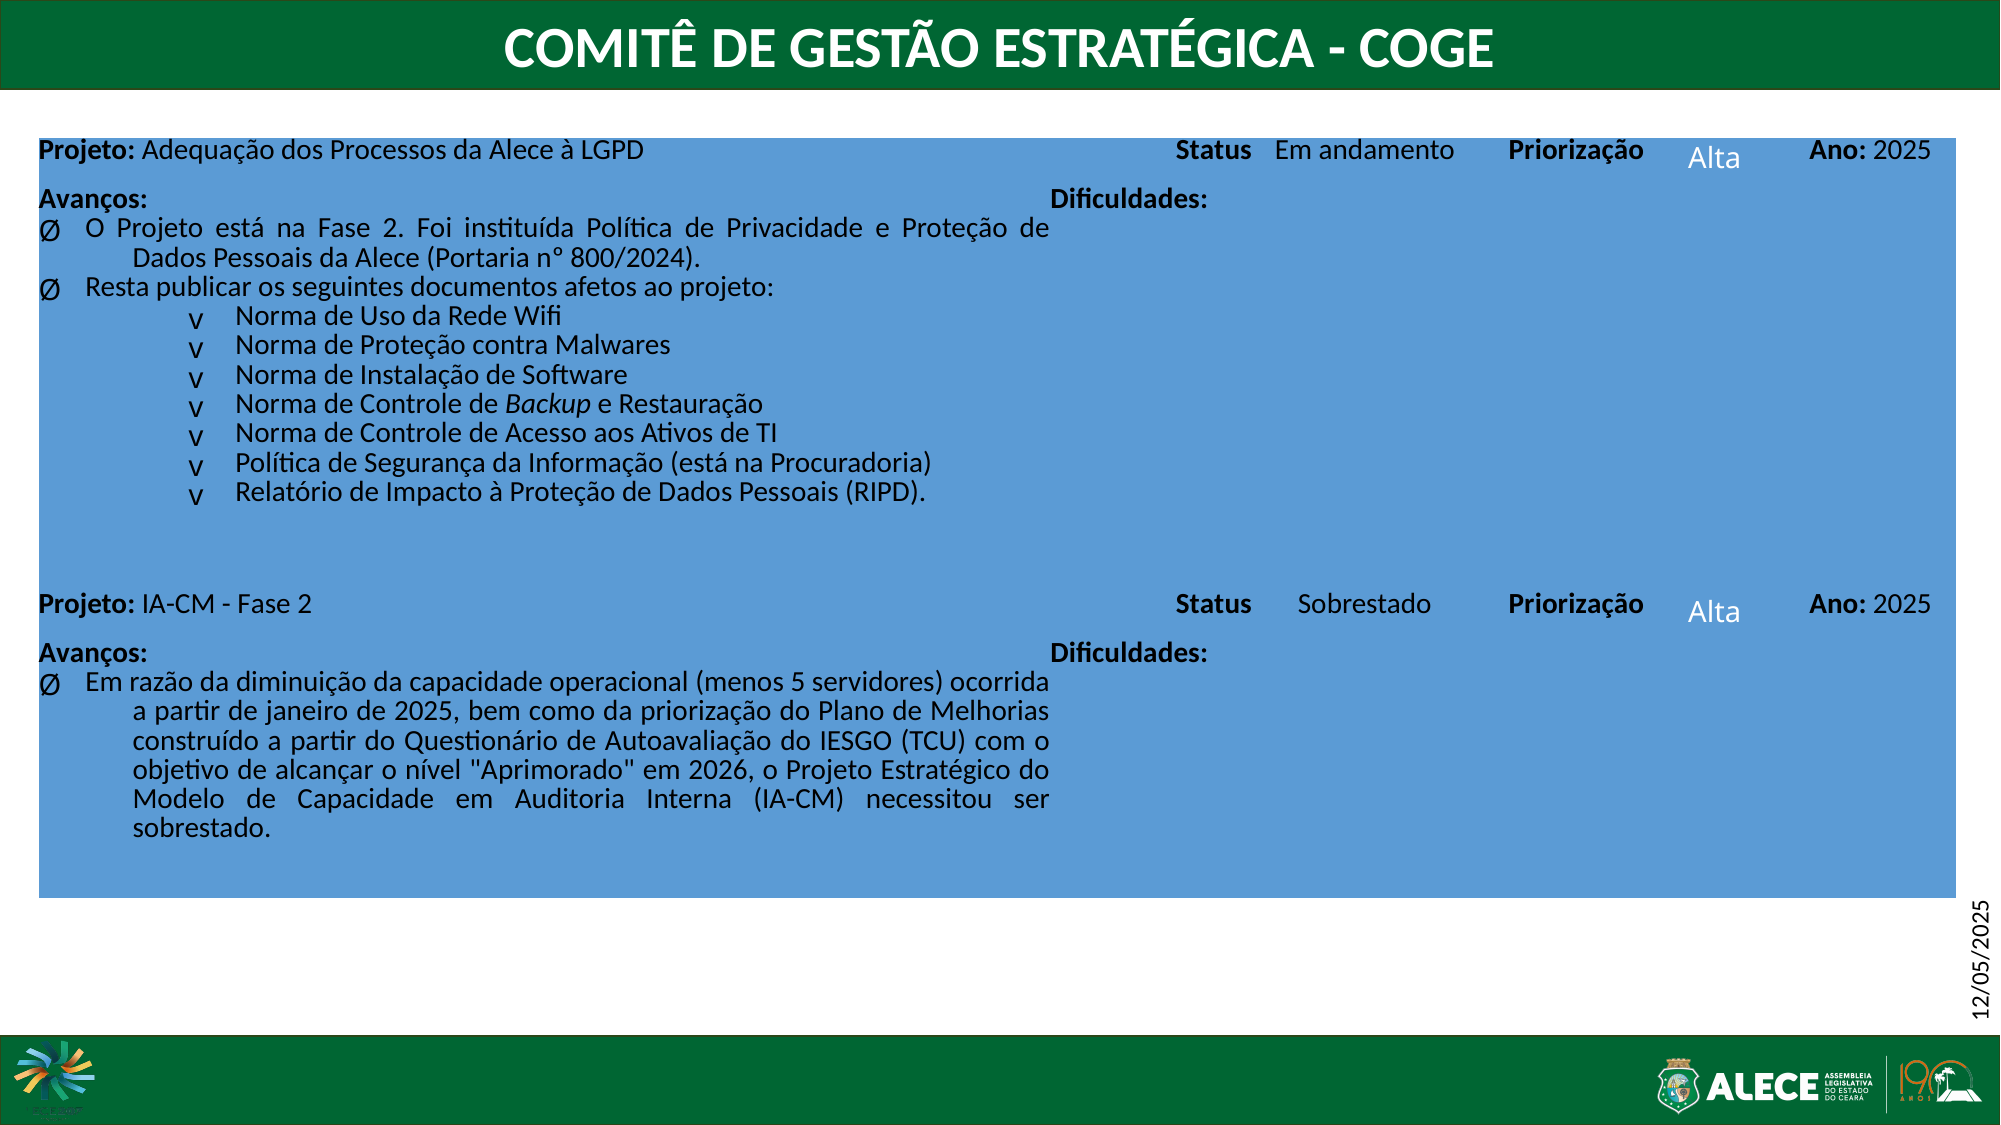

COMITÊ DE GESTÃO ESTRATÉGICA - COGE
| Projeto: Adequação dos Processos da Alece à LGPD | | Status | Em andamento | Priorização | Alta | Ano: 2025 |
| --- | --- | --- | --- | --- | --- | --- |
| Avanços: O Projeto está na Fase 2. Foi instituída Política de Privacidade e Proteção de Dados Pessoais da Alece (Portaria nº 800/2024). Resta publicar os seguintes documentos afetos ao projeto: Norma de Uso da Rede Wifi ⁠Norma de Proteção contra Malwares ⁠Norma de Instalação de Software Norma de Controle de Backup e Restauração Norma de Controle de Acesso aos Ativos de TI Política de Segurança da Informação (está na Procuradoria) Relatório de Impacto à Proteção de Dados Pessoais (RIPD). | Dificuldades: | | | | | |
| Projeto: IA-CM - Fase 2 | | Status | Sobrestado | Priorização | Alta | Ano: 2025 |
| Avanços: Em razão da diminuição da capacidade operacional (menos 5 servidores) ocorrida a partir de janeiro de 2025, bem como da priorização do Plano de Melhorias construído a partir do Questionário de Autoavaliação do IESGO (TCU) com o objetivo de alcançar o nível "Aprimorado" em 2026, o Projeto Estratégico do Modelo de Capacidade em Auditoria Interna (IA-CM) necessitou ser sobrestado. | Dificuldades: | | | | | |
12/05/2025